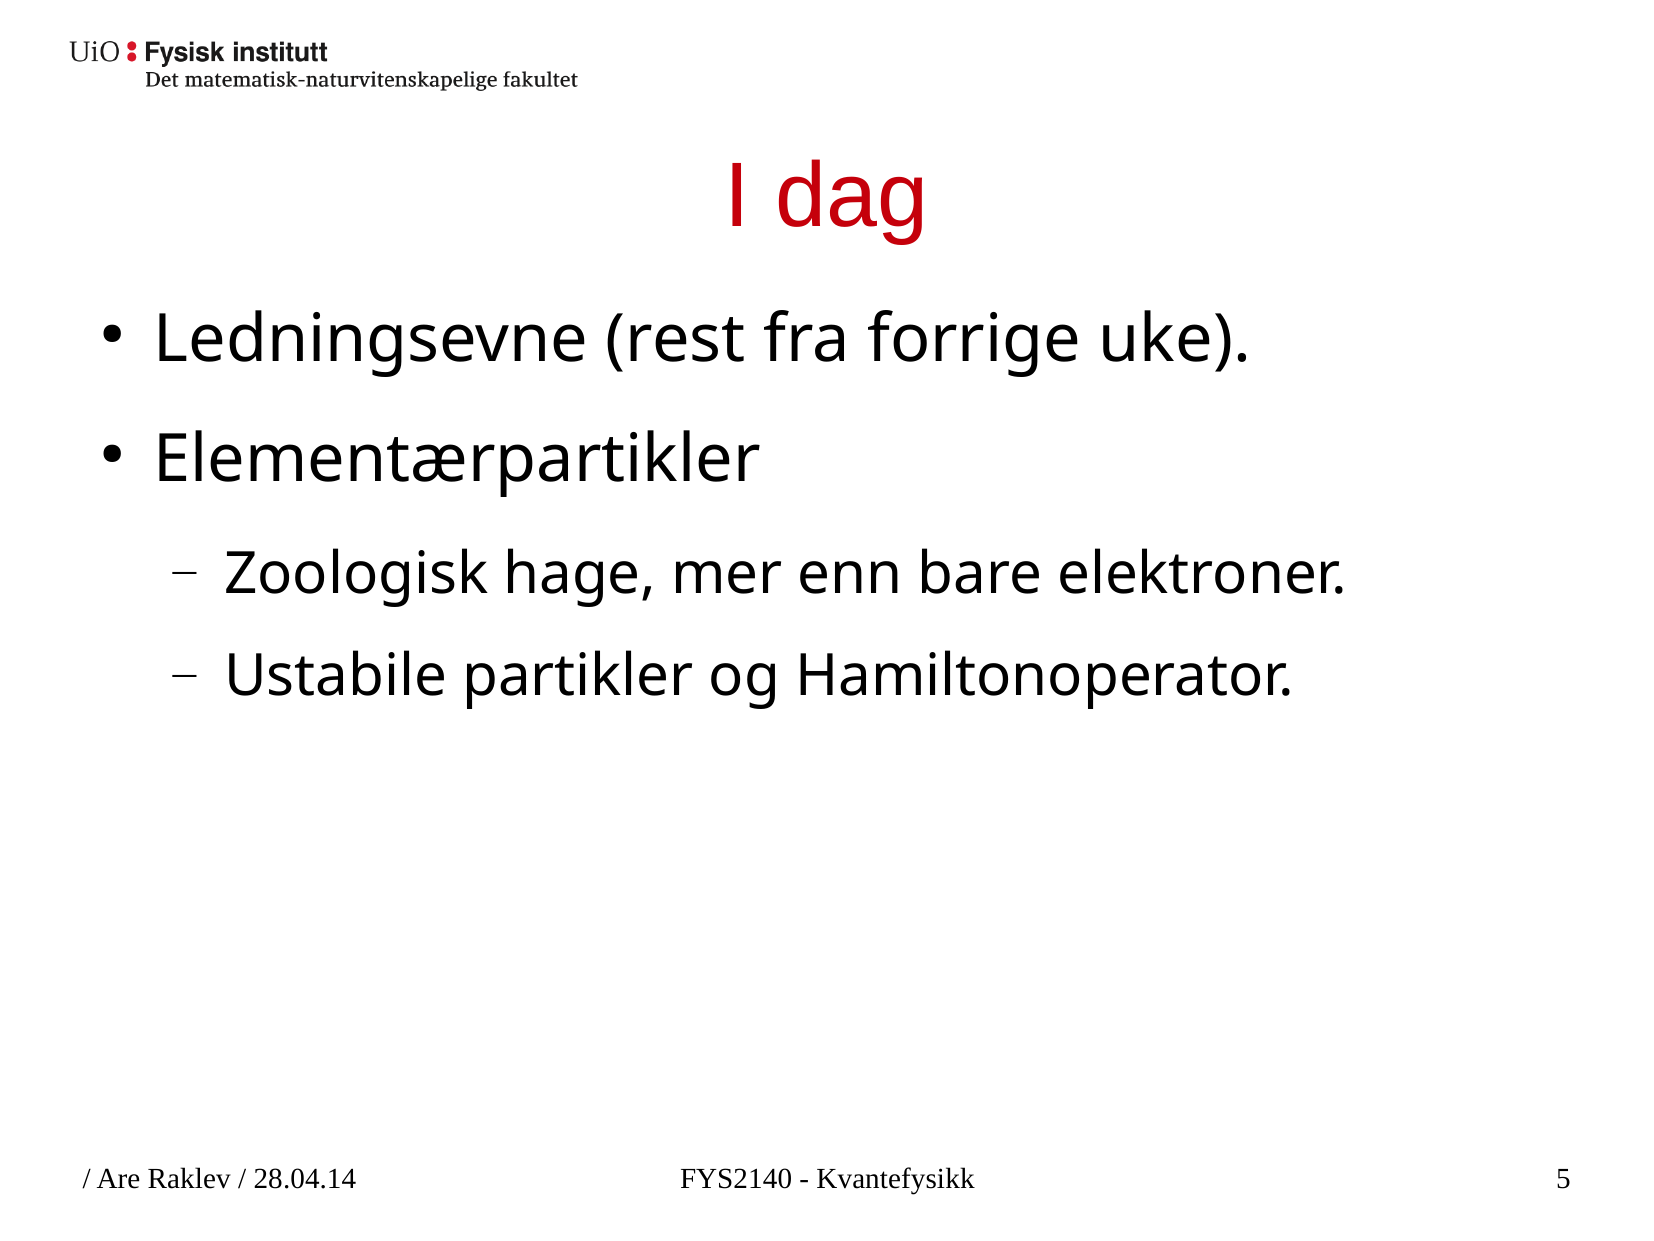

# I dag
Ledningsevne (rest fra forrige uke).
Elementærpartikler
Zoologisk hage, mer enn bare elektroner.
Ustabile partikler og Hamiltonoperator.
/ Are Raklev / 28.04.14
FYS2140 - Kvantefysikk
5